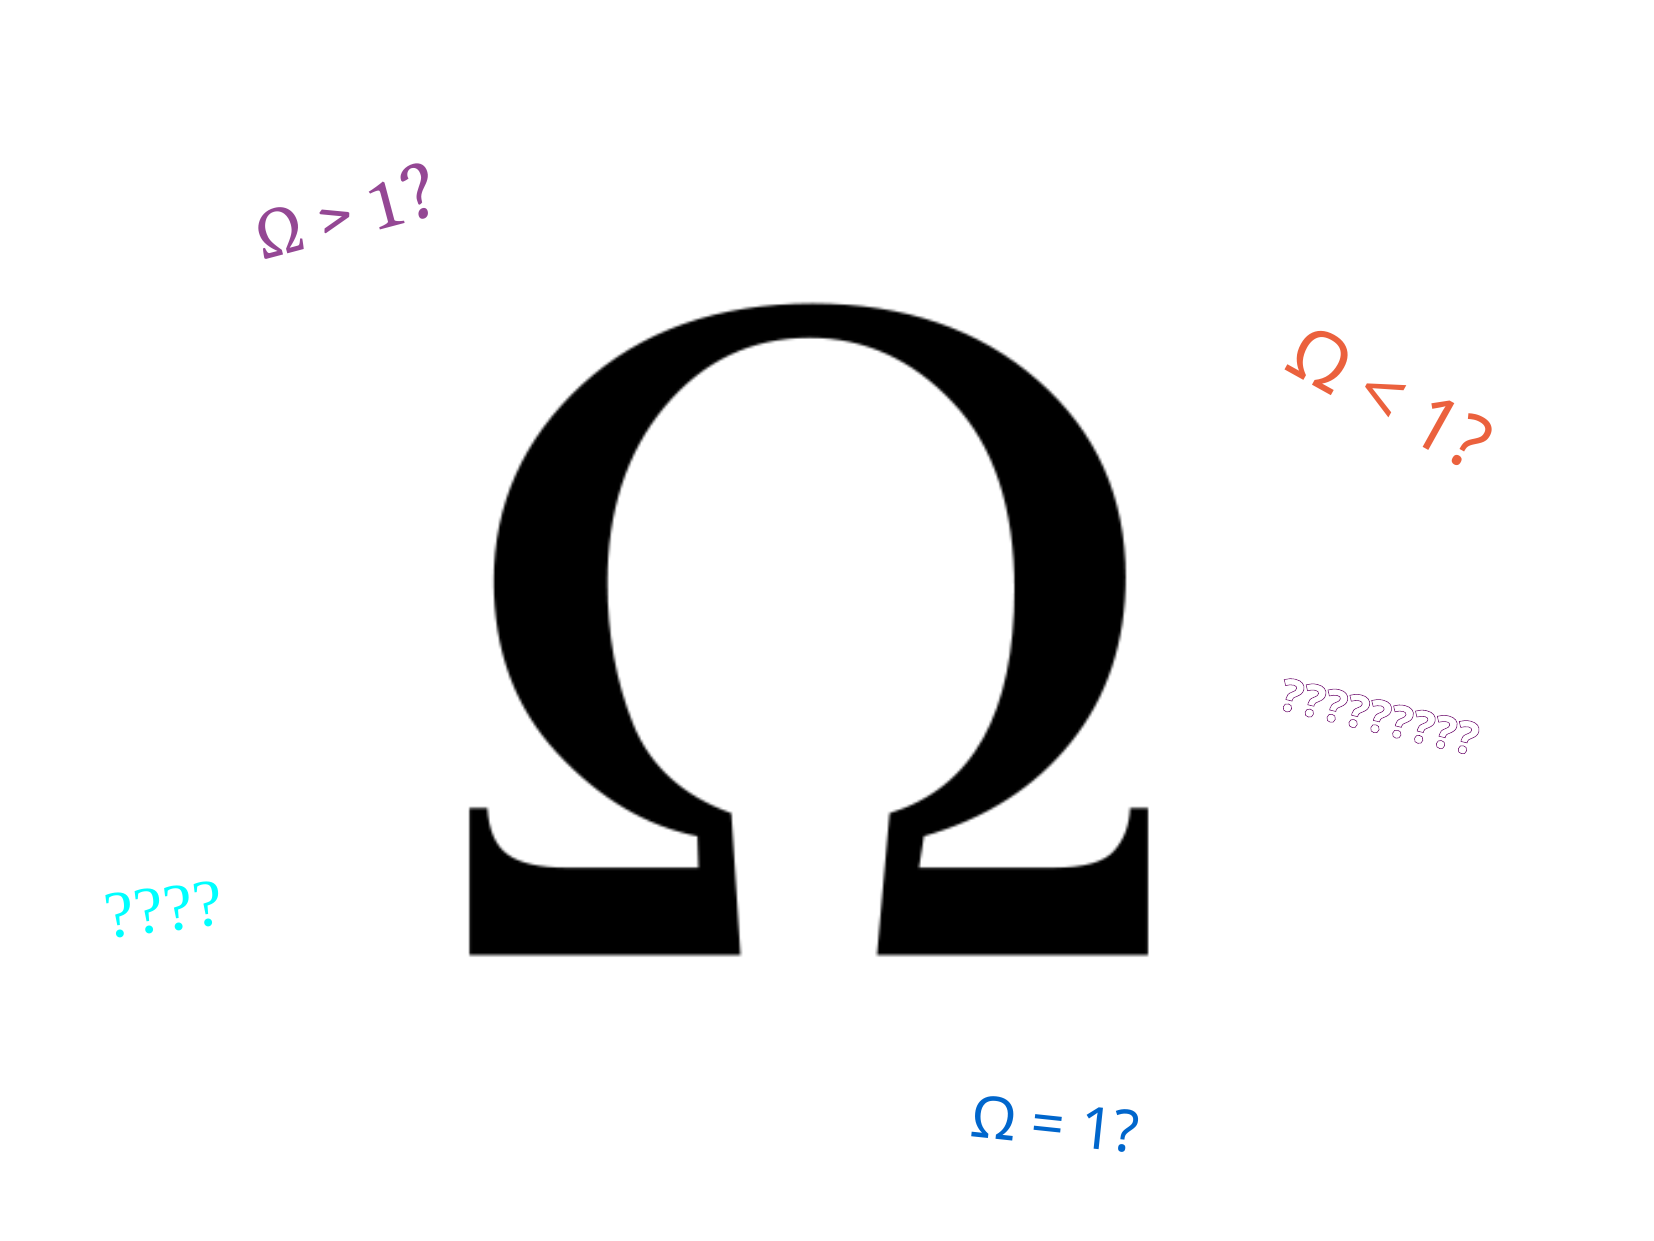

Ω > 1?
Ω < 1?
?????????
????
Ω = 1?